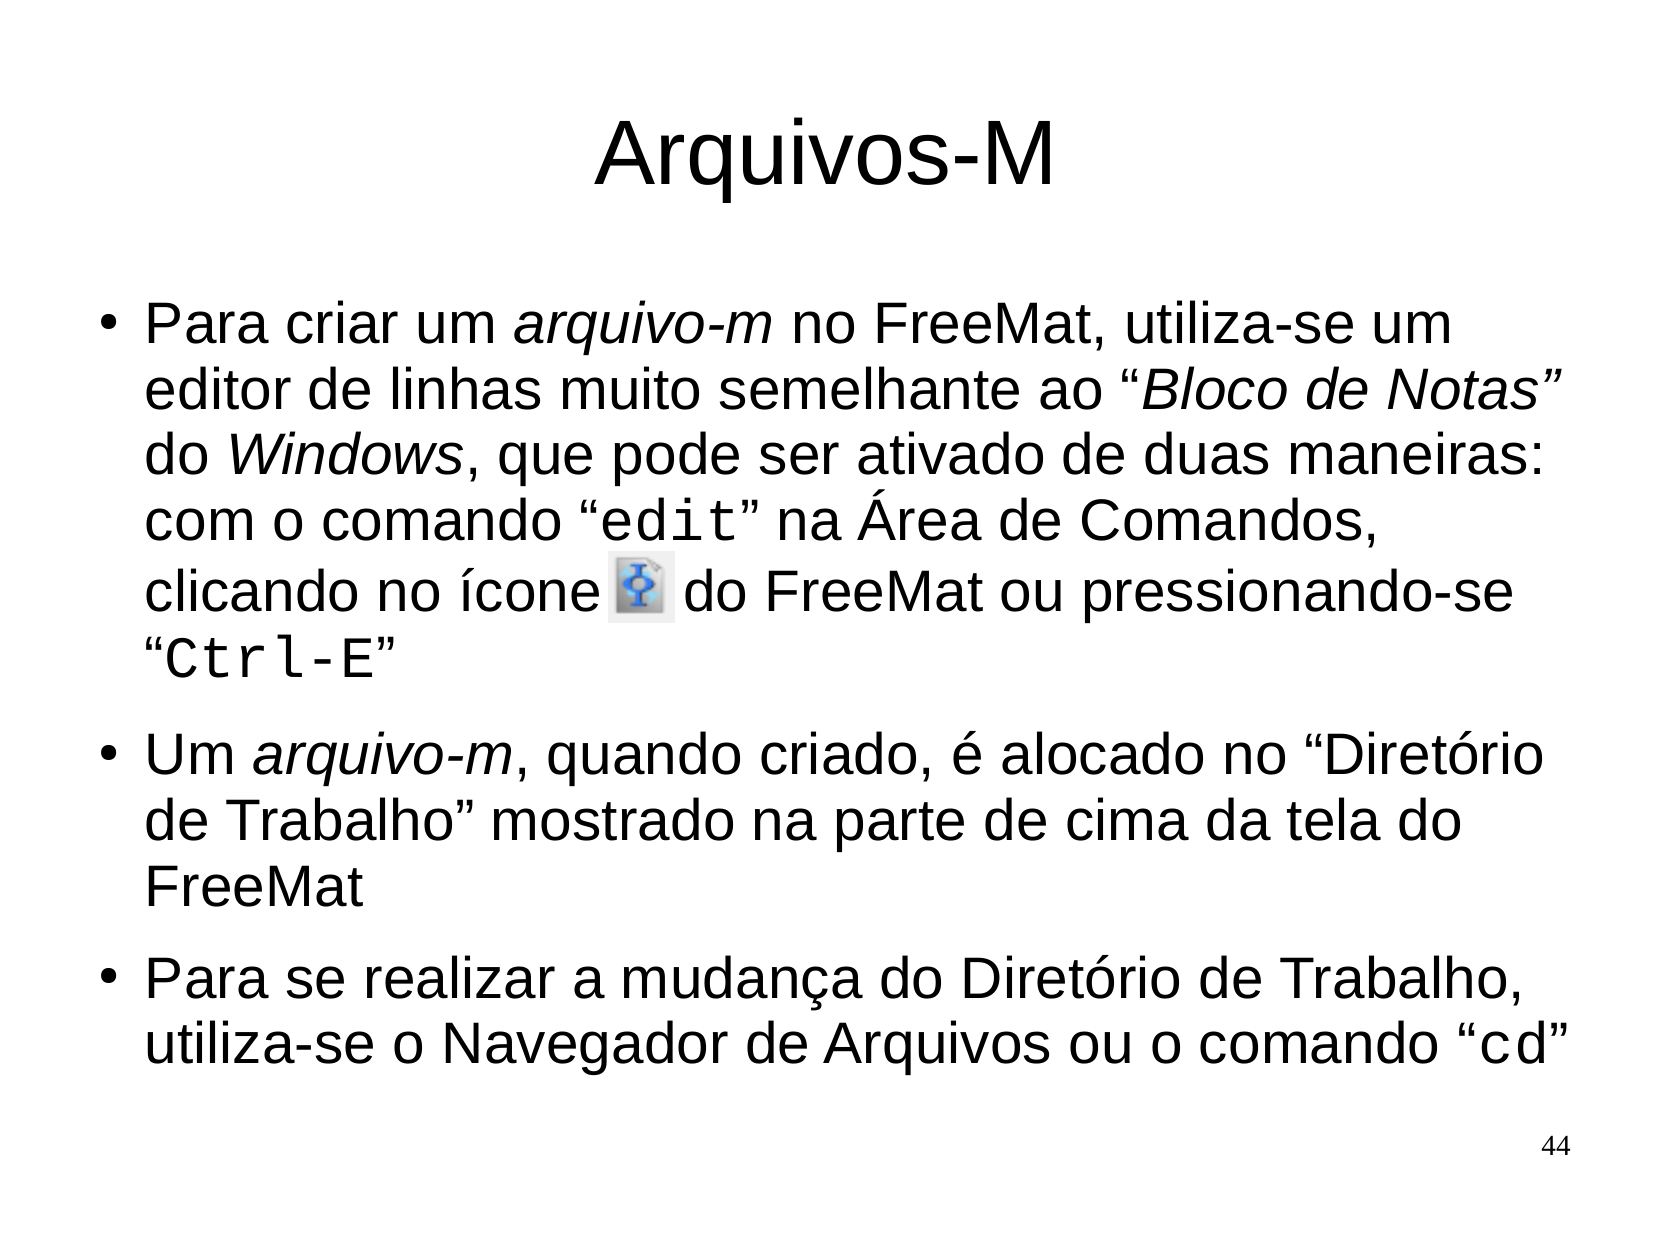

# Arquivos-M
Para criar um arquivo-m no FreeMat, utiliza-se um editor de linhas muito semelhante ao “Bloco de Notas” do Windows, que pode ser ativado de duas maneiras: com o comando “edit” na Área de Comandos, clicando no ícone do FreeMat ou pressionando-se “Ctrl-E”
Um arquivo-m, quando criado, é alocado no “Diretório de Trabalho” mostrado na parte de cima da tela do FreeMat
Para se realizar a mudança do Diretório de Trabalho, utiliza-se o Navegador de Arquivos ou o comando “cd”
44